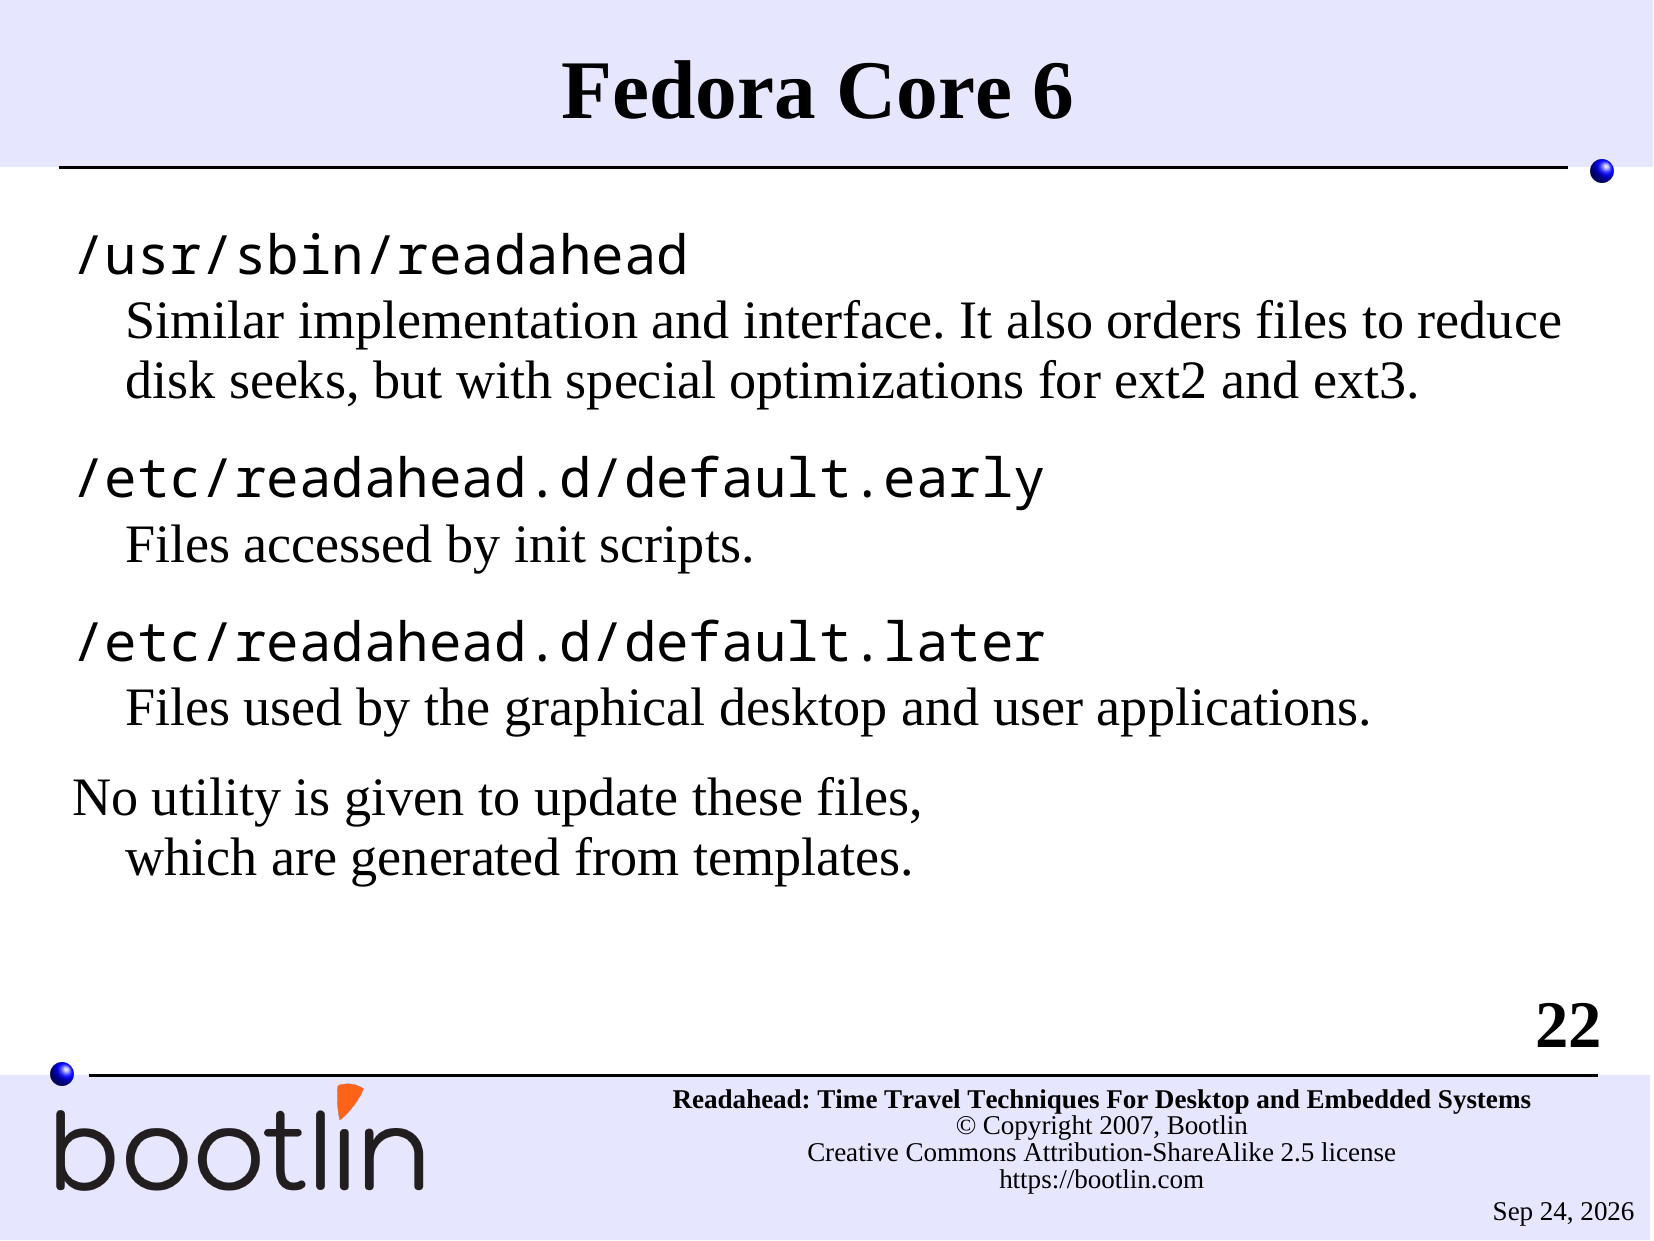

# Fedora Core 6
/usr/sbin/readahead
Similar implementation and interface. It also orders files to reduce disk seeks, but with special optimizations for ext2 and ext3.
/etc/readahead.d/default.early
Files accessed by init scripts.
/etc/readahead.d/default.later
Files used by the graphical desktop and user applications.
No utility is given to update these files,
which are generated from templates.